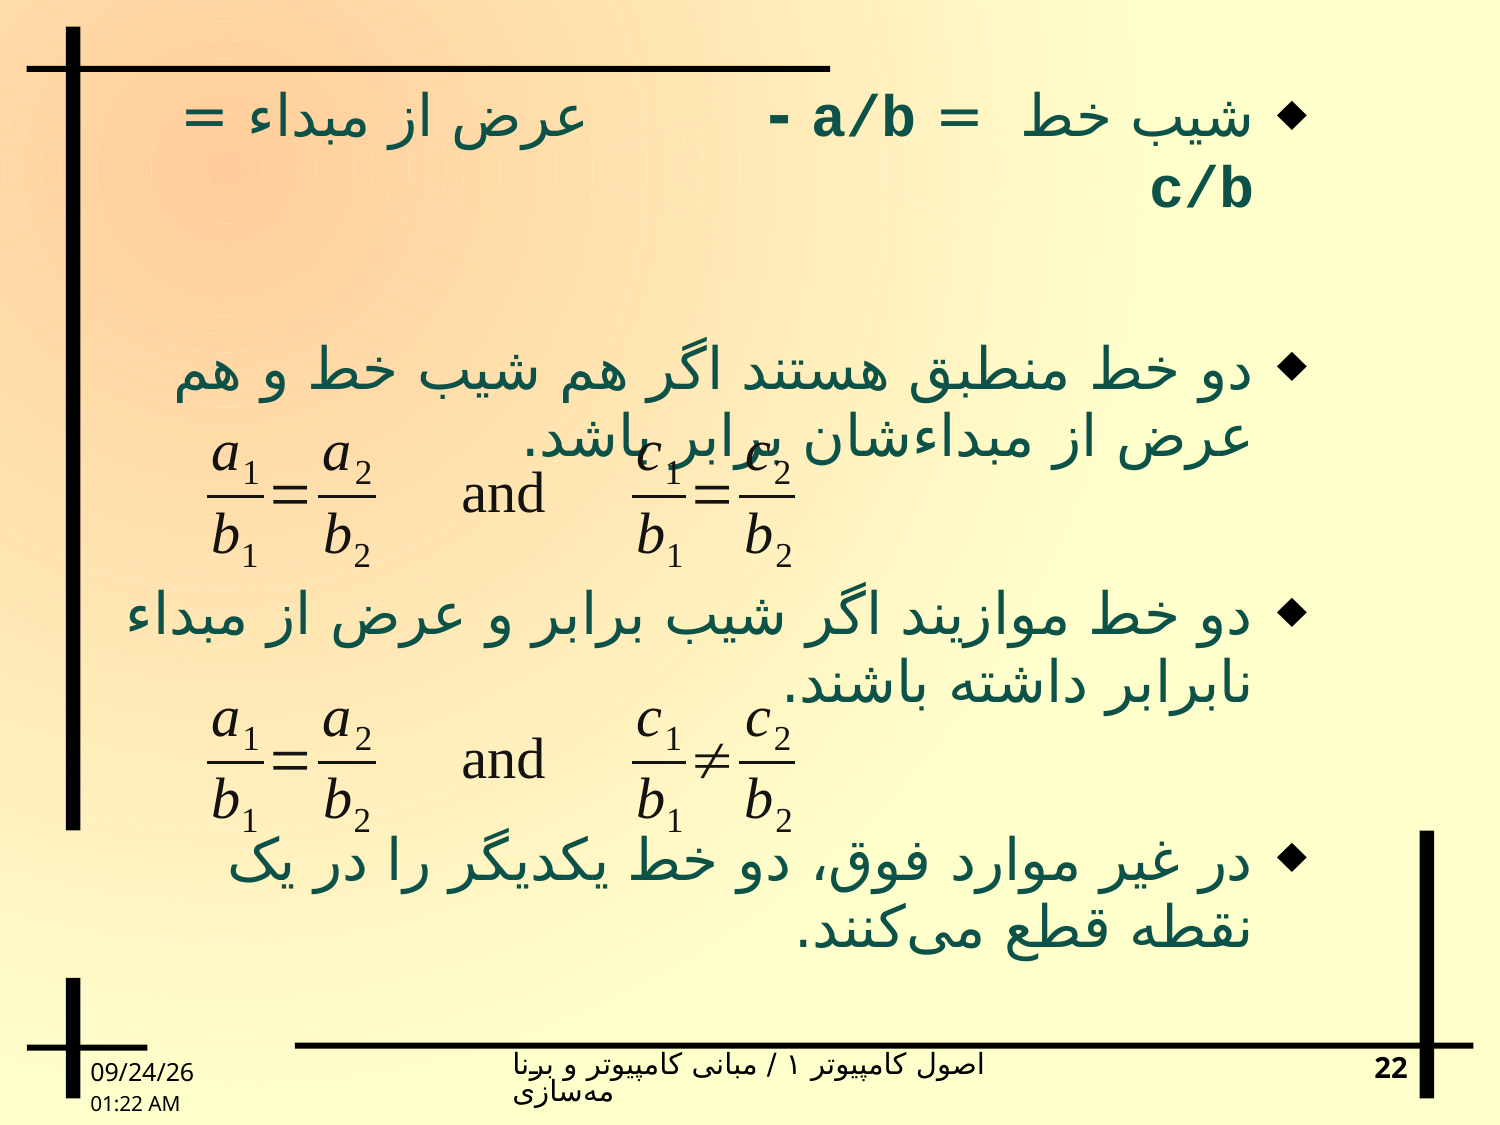

# شیب خط = a/b - 			عرض از مبداء = c/b
دو خط منطبق هستند اگر هم شیب خط و هم عرض از مبداءشان برابر باشد.
دو خط موازیند اگر شیب برابر و عرض از مبداء نابرابر داشته باشند.
در غیر موارد فوق، دو خط یکدیگر را در یک نقطه قطع می‌کنند.
اصول کامپیوتر ۱ / مبانی کامپیوتر و برنامه‌سازی
22